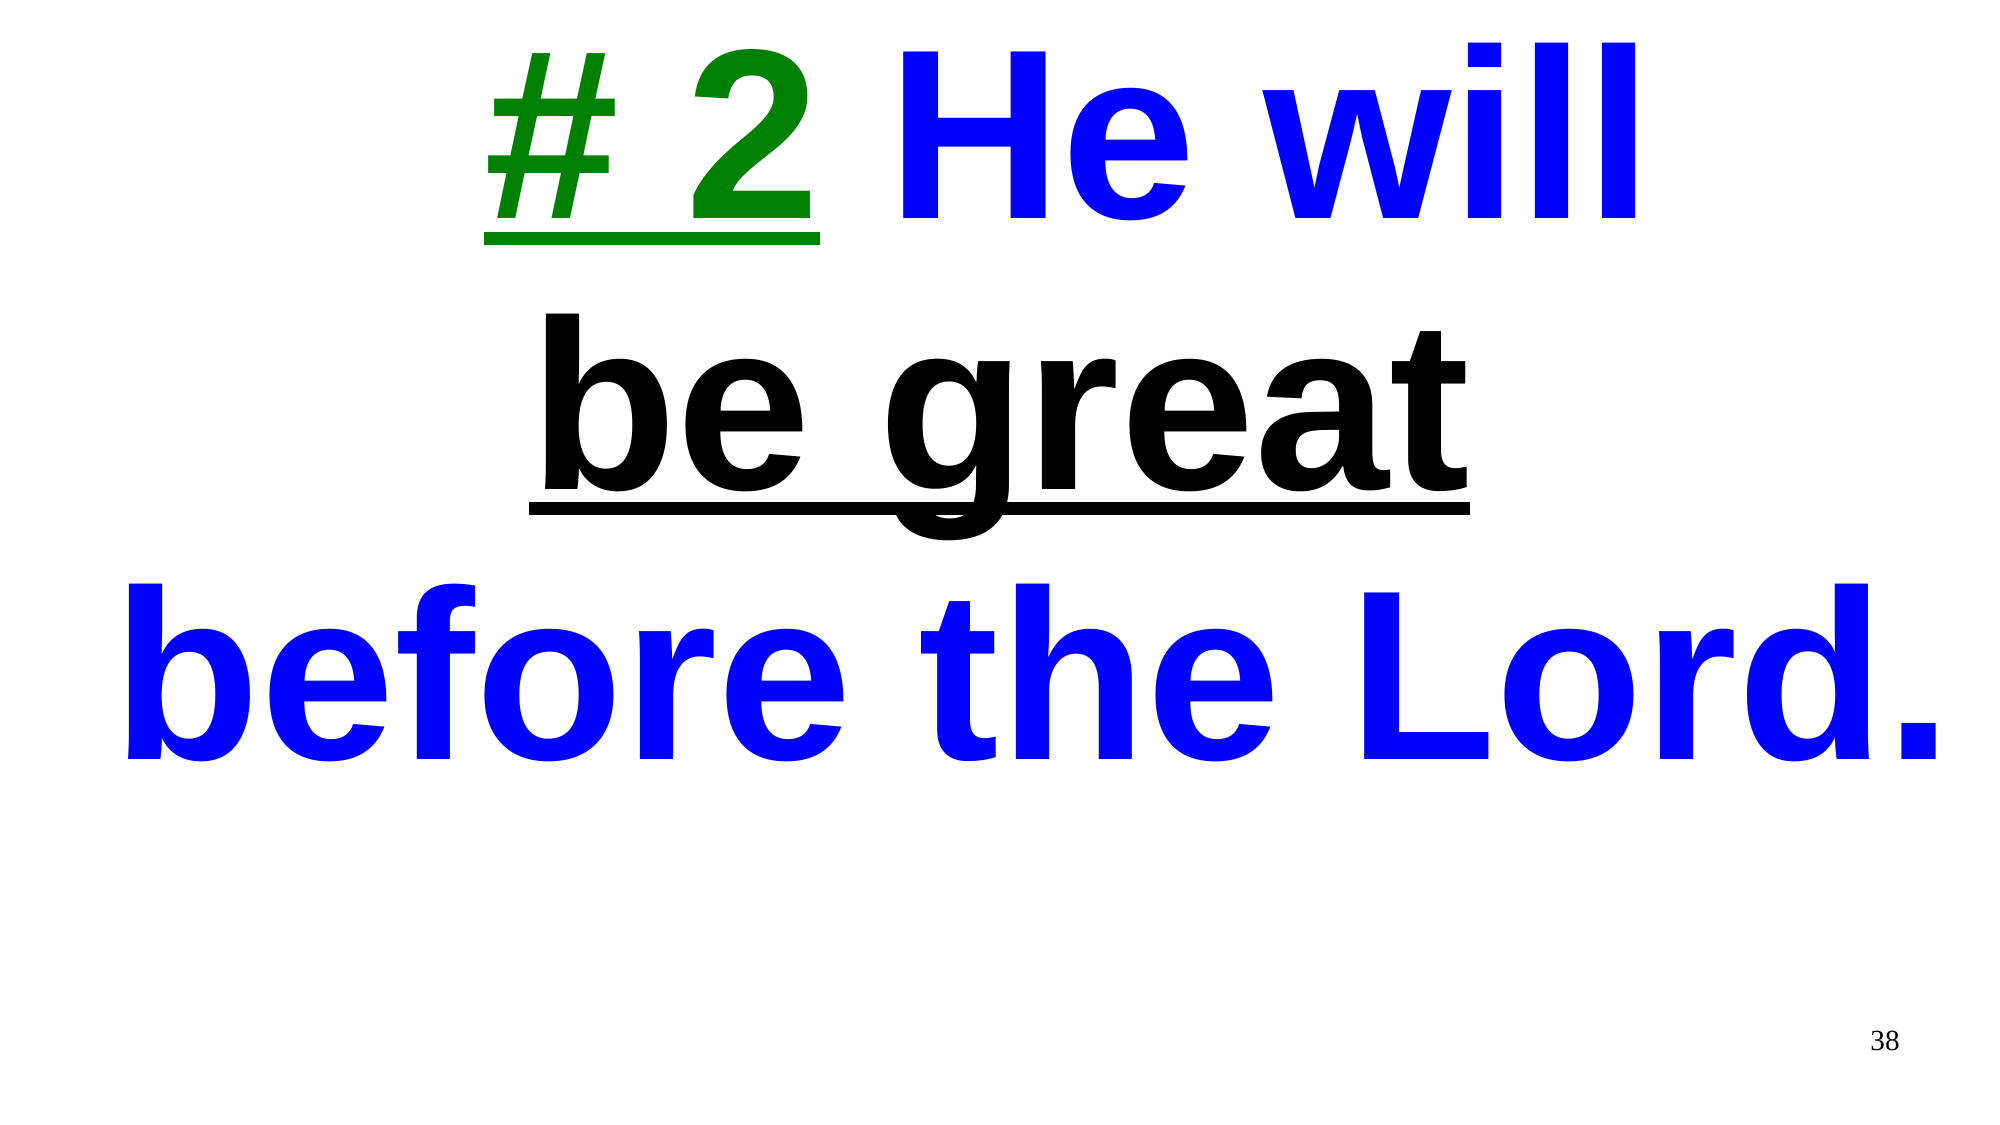

# # 2 He will be great before the Lord.
38